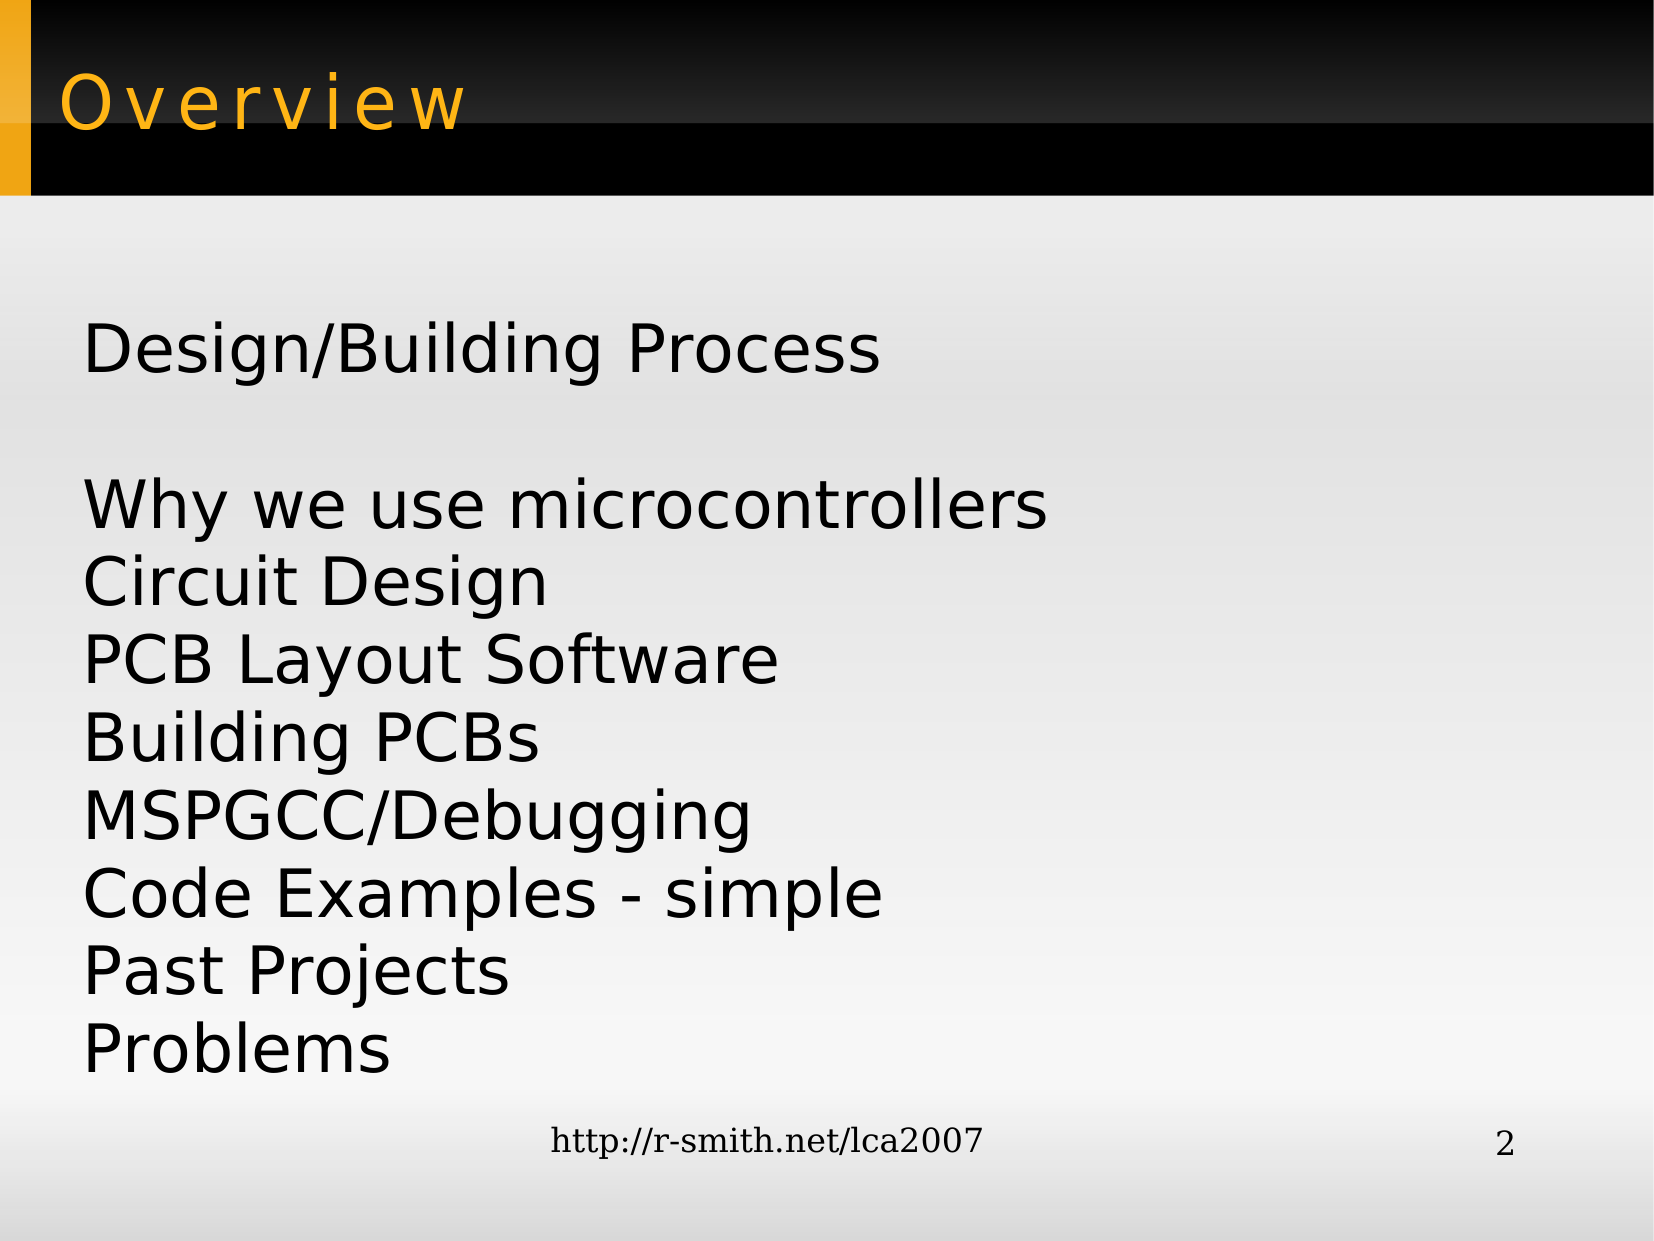

# Overview
Design/Building Process
Why we use microcontrollers
Circuit Design
PCB Layout Software
Building PCBs
MSPGCC/Debugging
Code Examples - simple
Past Projects
Problems
http://r-smith.net/lca2007
2